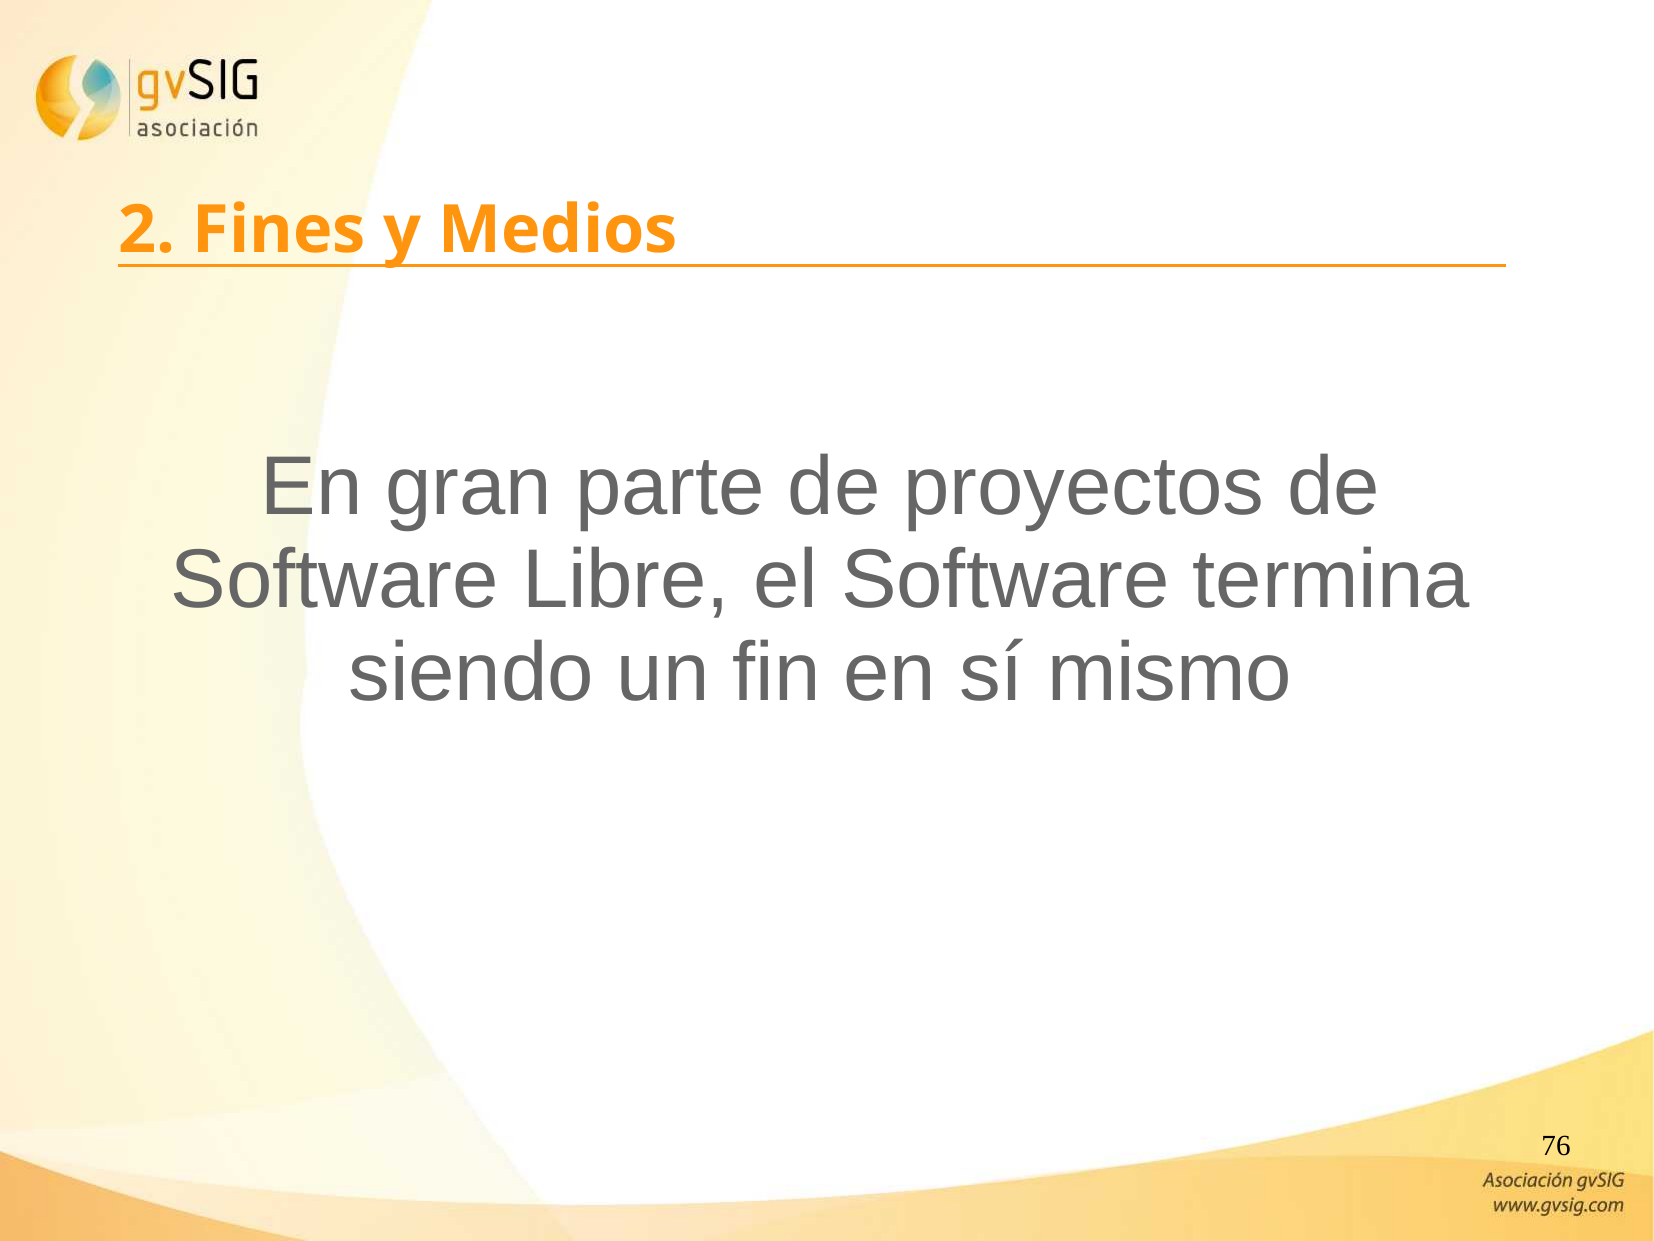

# 2. Fines y Medios
En gran parte de proyectos de Software Libre, el Software termina siendo un fin en sí mismo
76